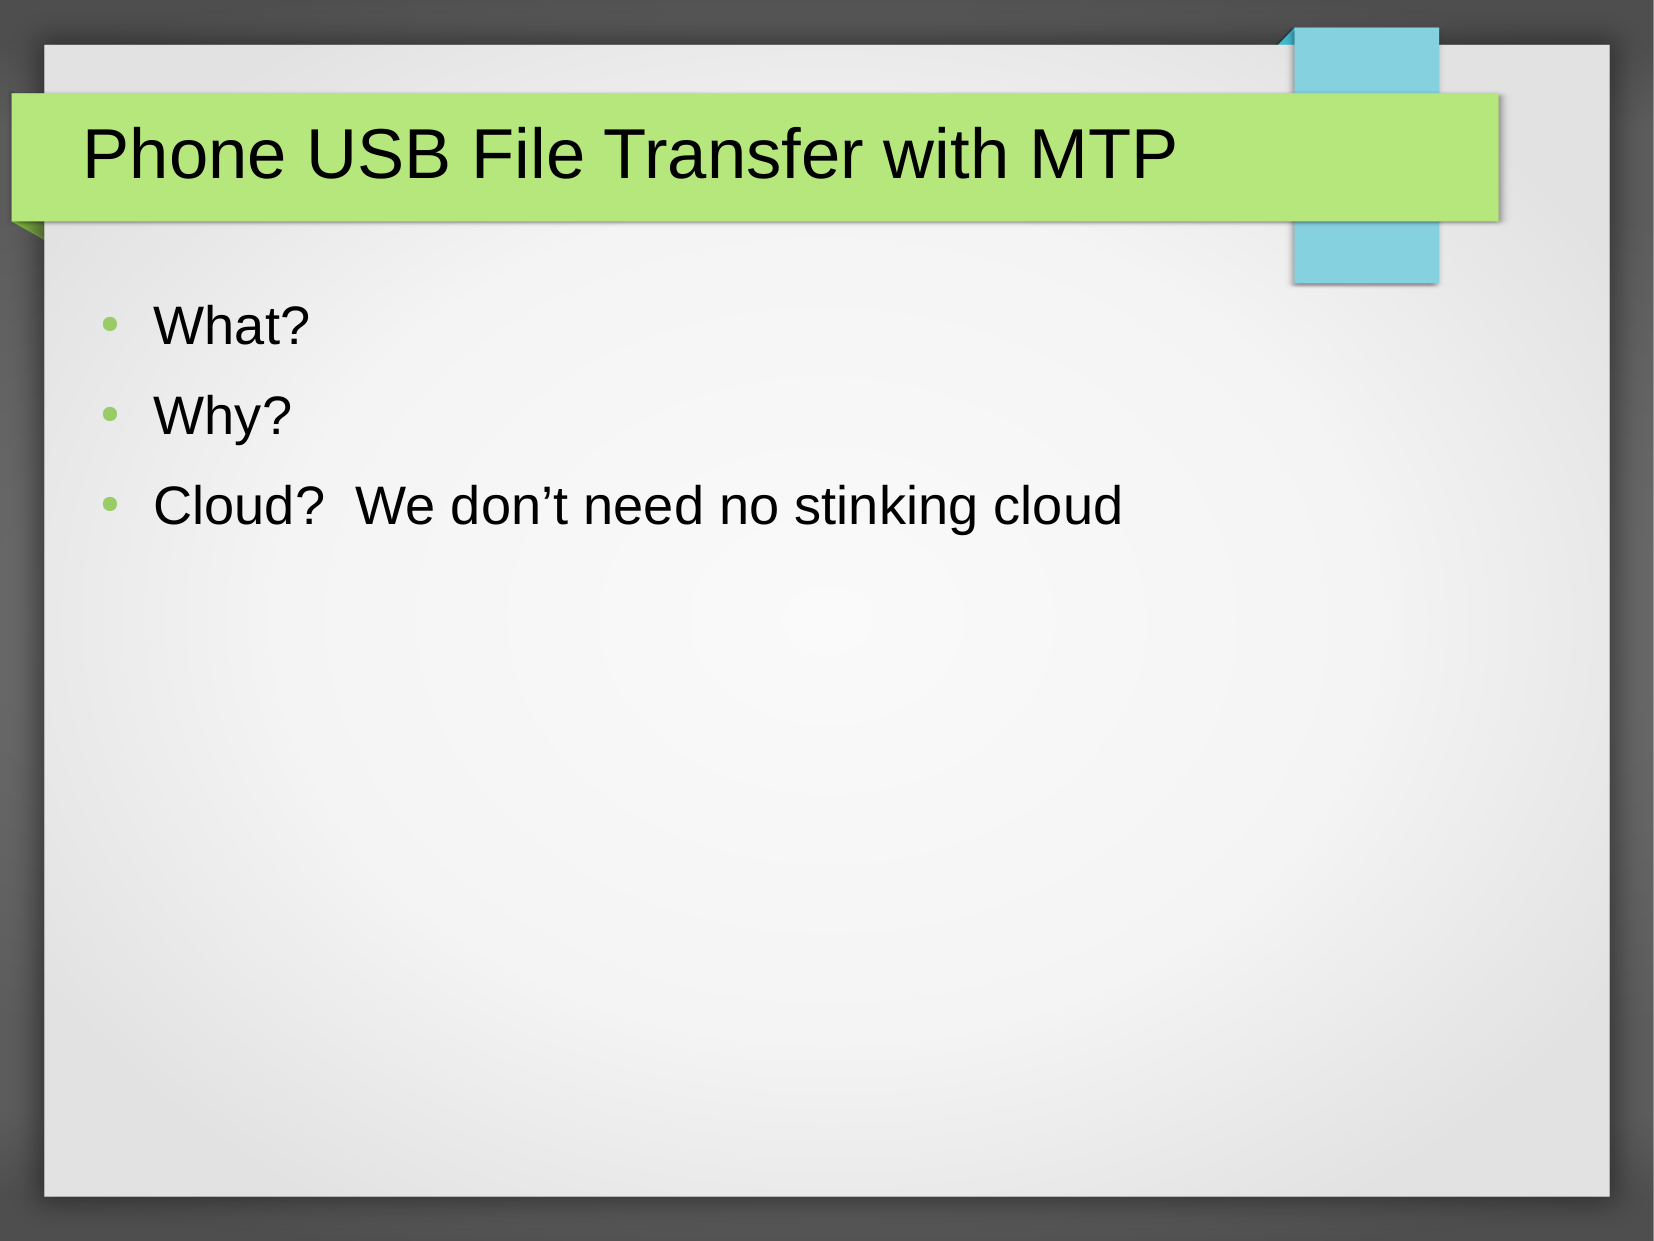

# Phone USB File Transfer with MTP
What?
Why?
Cloud? We don’t need no stinking cloud